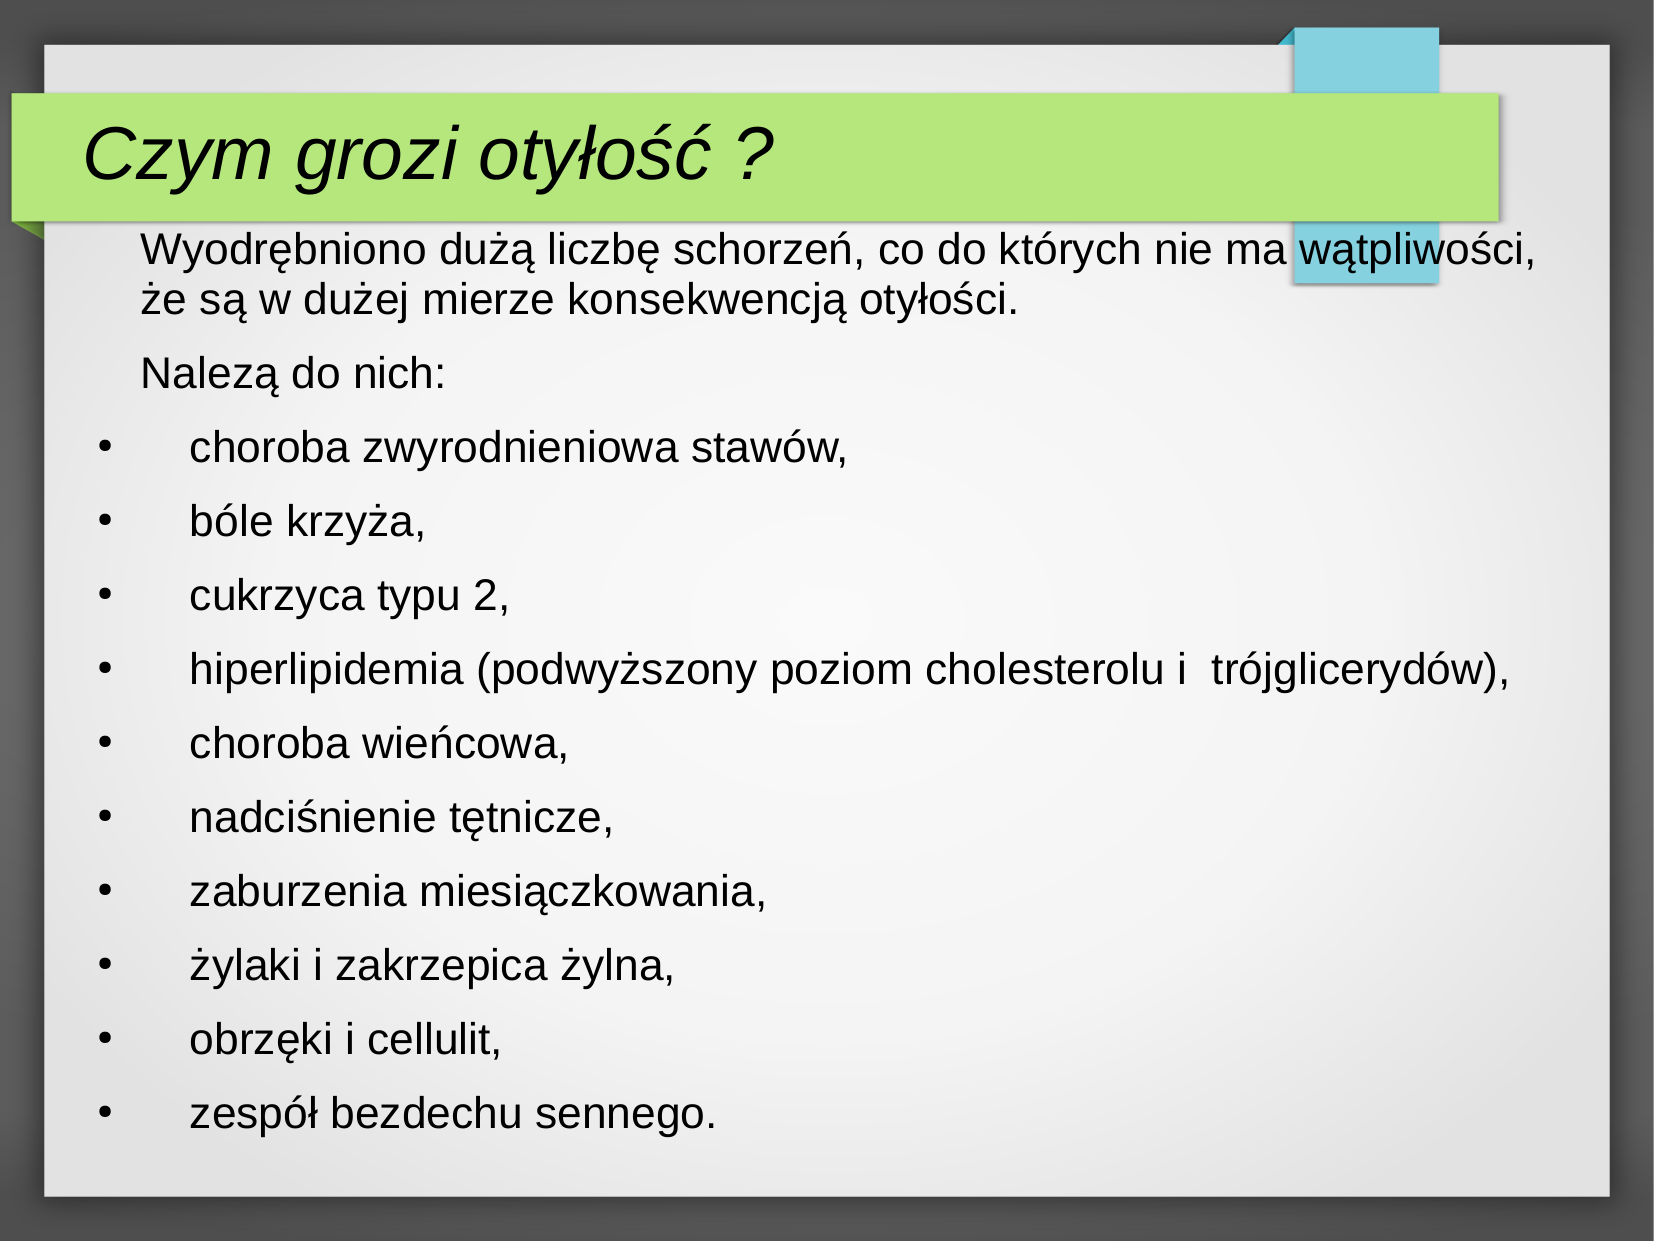

# Czym grozi otyłość ?
Wyodrębniono dużą liczbę schorzeń, co do których nie ma wątpliwości, że są w dużej mierze konsekwencją otyłości.
Nalezą do nich:
 choroba zwyrodnieniowa stawów,
 bóle krzyża,
 cukrzyca typu 2,
 hiperlipidemia (podwyższony poziom cholesterolu i trójglicerydów),
 choroba wieńcowa,
 nadciśnienie tętnicze,
 zaburzenia miesiączkowania,
 żylaki i zakrzepica żylna,
 obrzęki i cellulit,
 zespół bezdechu sennego.